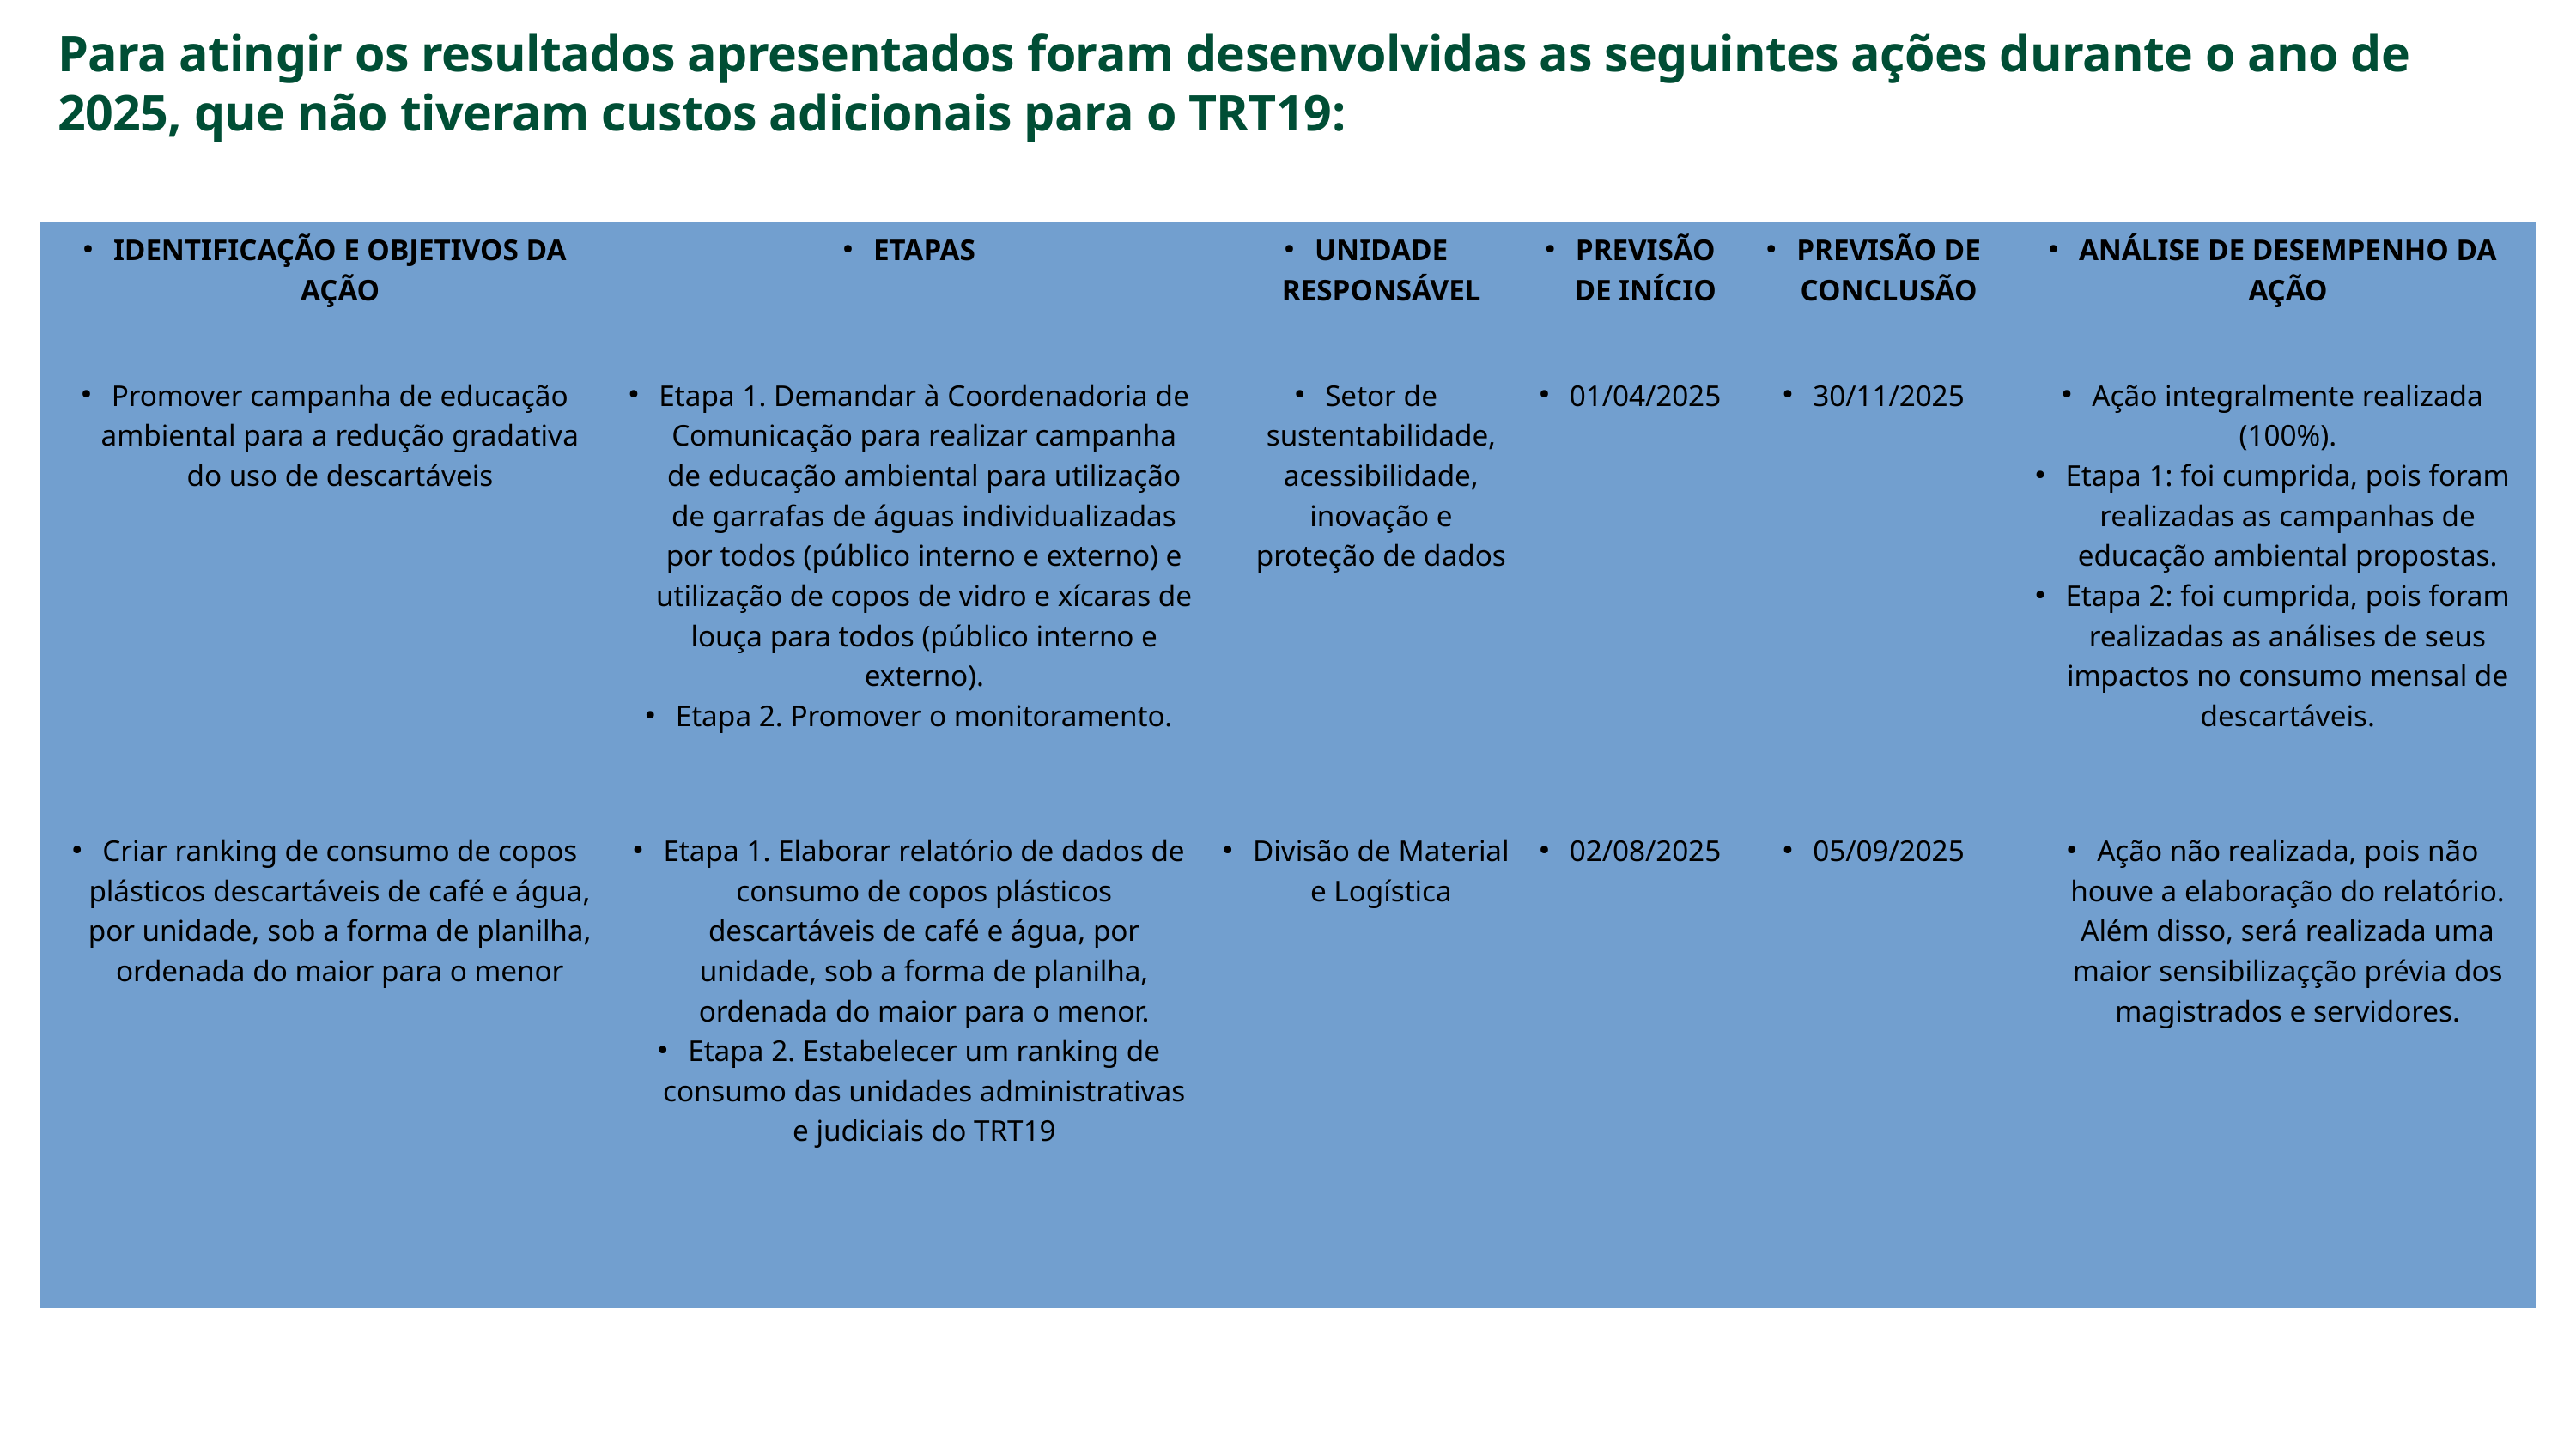

Para atingir os resultados apresentados foram desenvolvidas as seguintes ações durante o ano de 2025, que não tiveram custos adicionais para o TRT19:
| IDENTIFICAÇÃO E OBJETIVOS DA AÇÃO | ETAPAS | UNIDADE RESPONSÁVEL | PREVISÃO DE INÍCIO | PREVISÃO DE CONCLUSÃO | ANÁLISE DE DESEMPENHO DA AÇÃO |
| --- | --- | --- | --- | --- | --- |
| Promover campanha de educação ambiental para a redução gradativa do uso de descartáveis | Etapa 1. Demandar à Coordenadoria de Comunicação para realizar campanha de educação ambiental para utilização de garrafas de águas individualizadas por todos (público interno e externo) e utilização de copos de vidro e xícaras de louça para todos (público interno e externo). Etapa 2. Promover o monitoramento. | Setor de sustentabilidade, acessibilidade, inovação e proteção de dados | 01/04/2025 | 30/11/2025 | Ação integralmente realizada (100%). Etapa 1: foi cumprida, pois foram realizadas as campanhas de educação ambiental propostas. Etapa 2: foi cumprida, pois foram realizadas as análises de seus impactos no consumo mensal de descartáveis. |
| Criar ranking de consumo de copos plásticos descartáveis de café e água, por unidade, sob a forma de planilha, ordenada do maior para o menor | Etapa 1. Elaborar relatório de dados de consumo de copos plásticos descartáveis de café e água, por unidade, sob a forma de planilha, ordenada do maior para o menor. Etapa 2. Estabelecer um ranking de consumo das unidades administrativas e judiciais do TRT19 | Divisão de Material e Logística | 02/08/2025 | 05/09/2025 | Ação não realizada, pois não houve a elaboração do relatório. Além disso, será realizada uma maior sensibilizaçção prévia dos magistrados e servidores. |